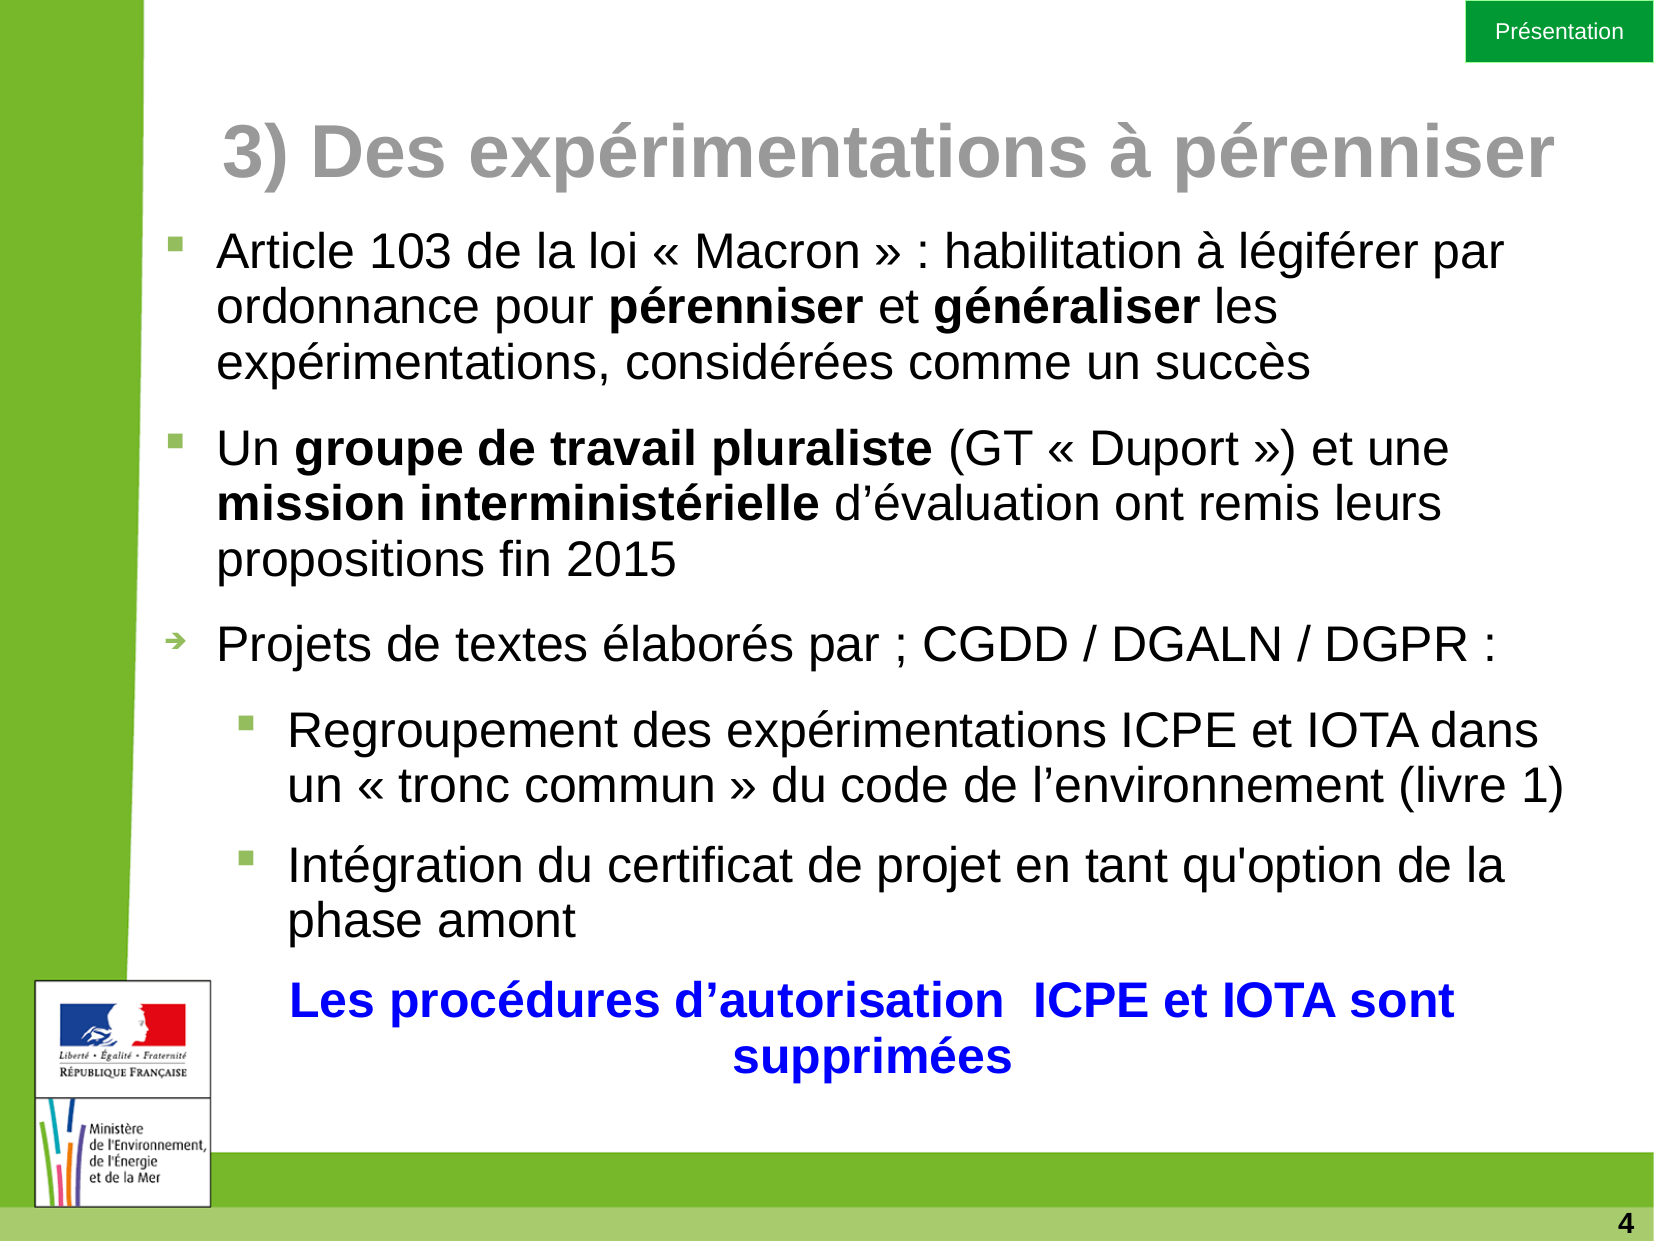

Présentation
# 3) Des expérimentations à pérenniser
Article 103 de la loi « Macron » : habilitation à légiférer par ordonnance pour pérenniser et généraliser les expérimentations, considérées comme un succès
Un groupe de travail pluraliste (GT « Duport ») et une mission interministérielle d’évaluation ont remis leurs propositions fin 2015
Projets de textes élaborés par ; CGDD / DGALN / DGPR :
Regroupement des expérimentations ICPE et IOTA dans un « tronc commun » du code de l’environnement (livre 1)
Intégration du certificat de projet en tant qu'option de la phase amont
Les procédures d’autorisation ICPE et IOTA sont supprimées